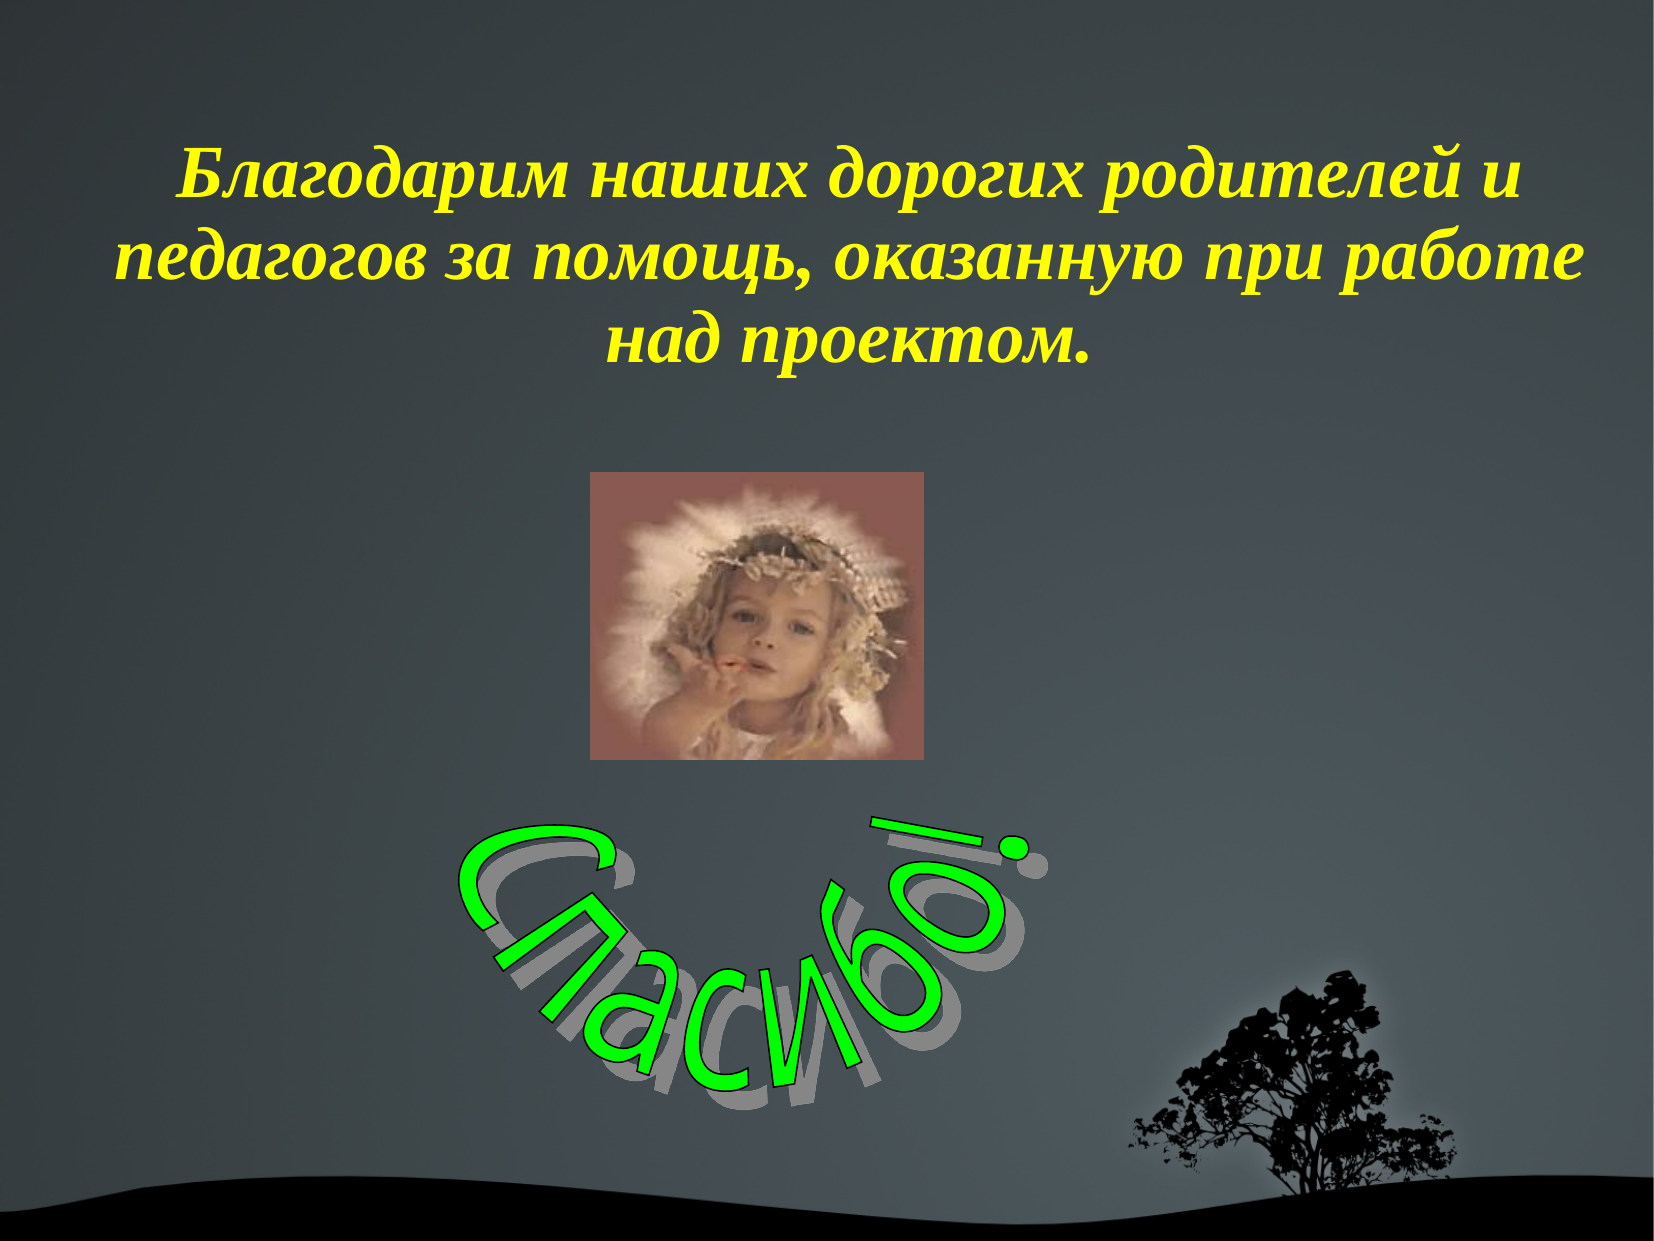

# Благодарим наших дорогих родителей и педагогов за помощь, оказанную при работе над проектом.
Спасибо!